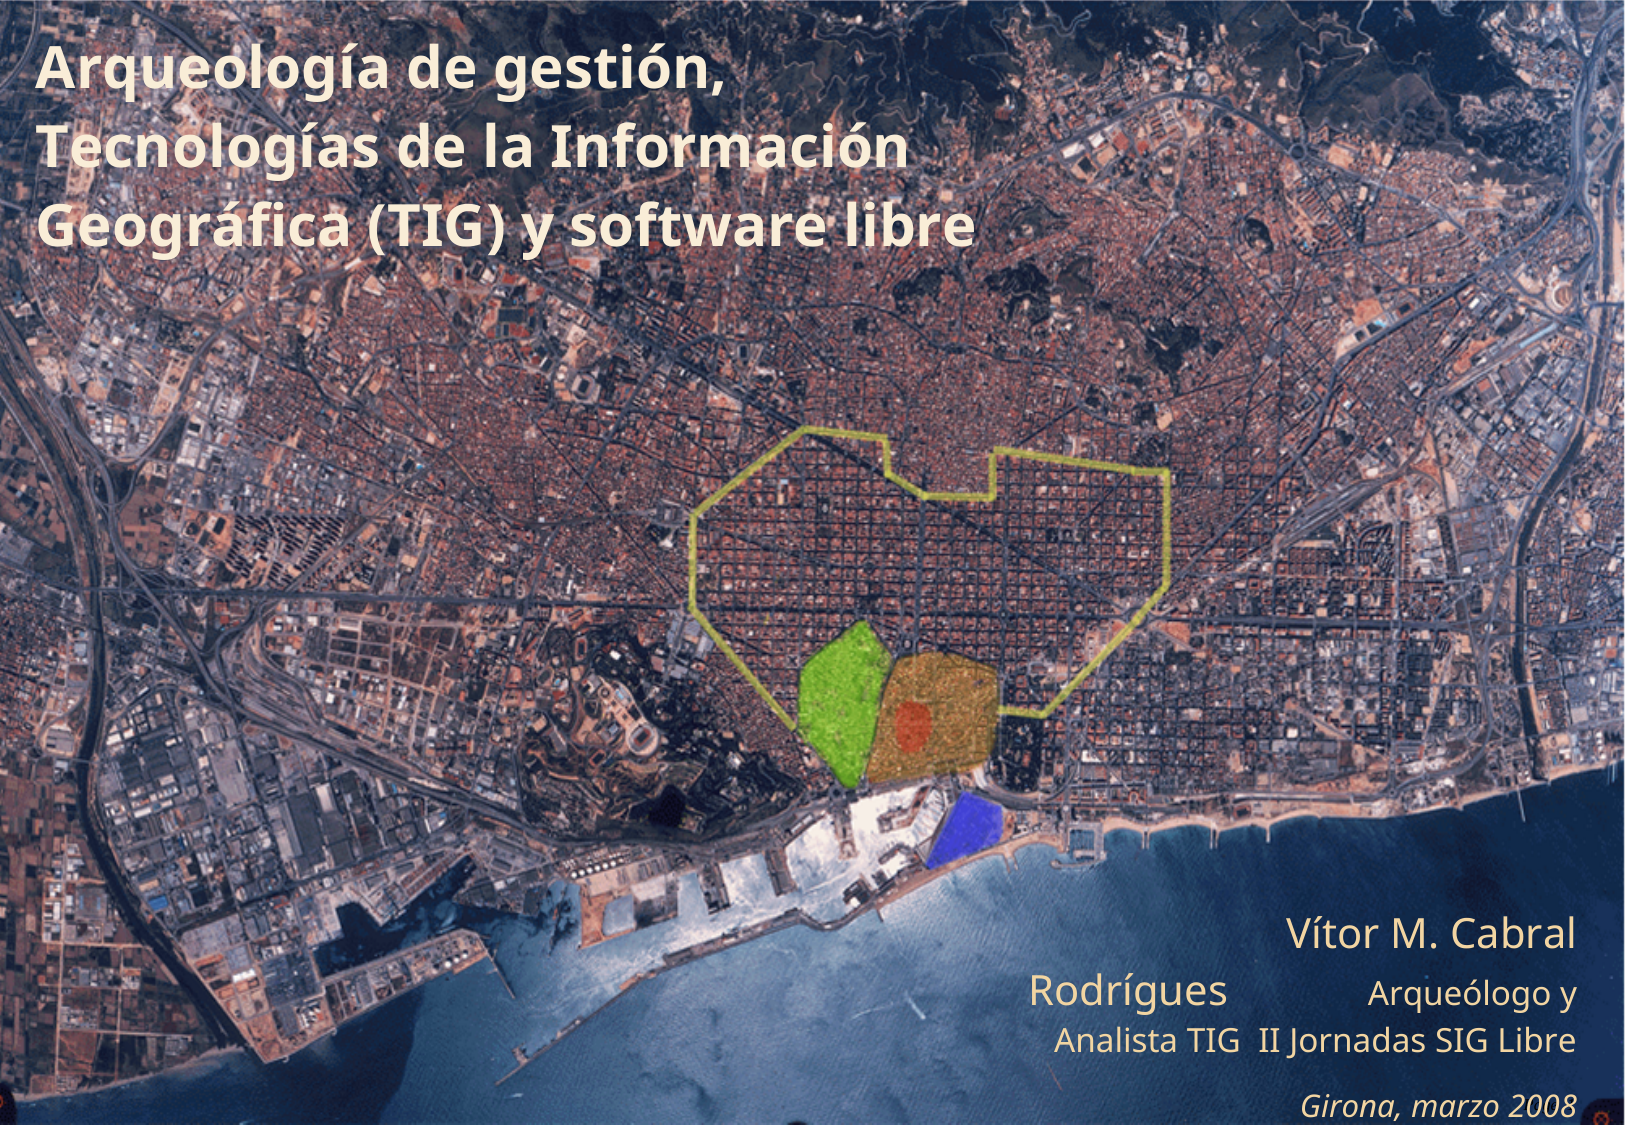

Arqueología de gestión, Tecnologías de la Información Geográfica (TIG) y software libre
 Vítor M. Cabral Rodrígues Arqueólogo y Analista TIG II Jornadas SIG Libre
 Girona, marzo 2008